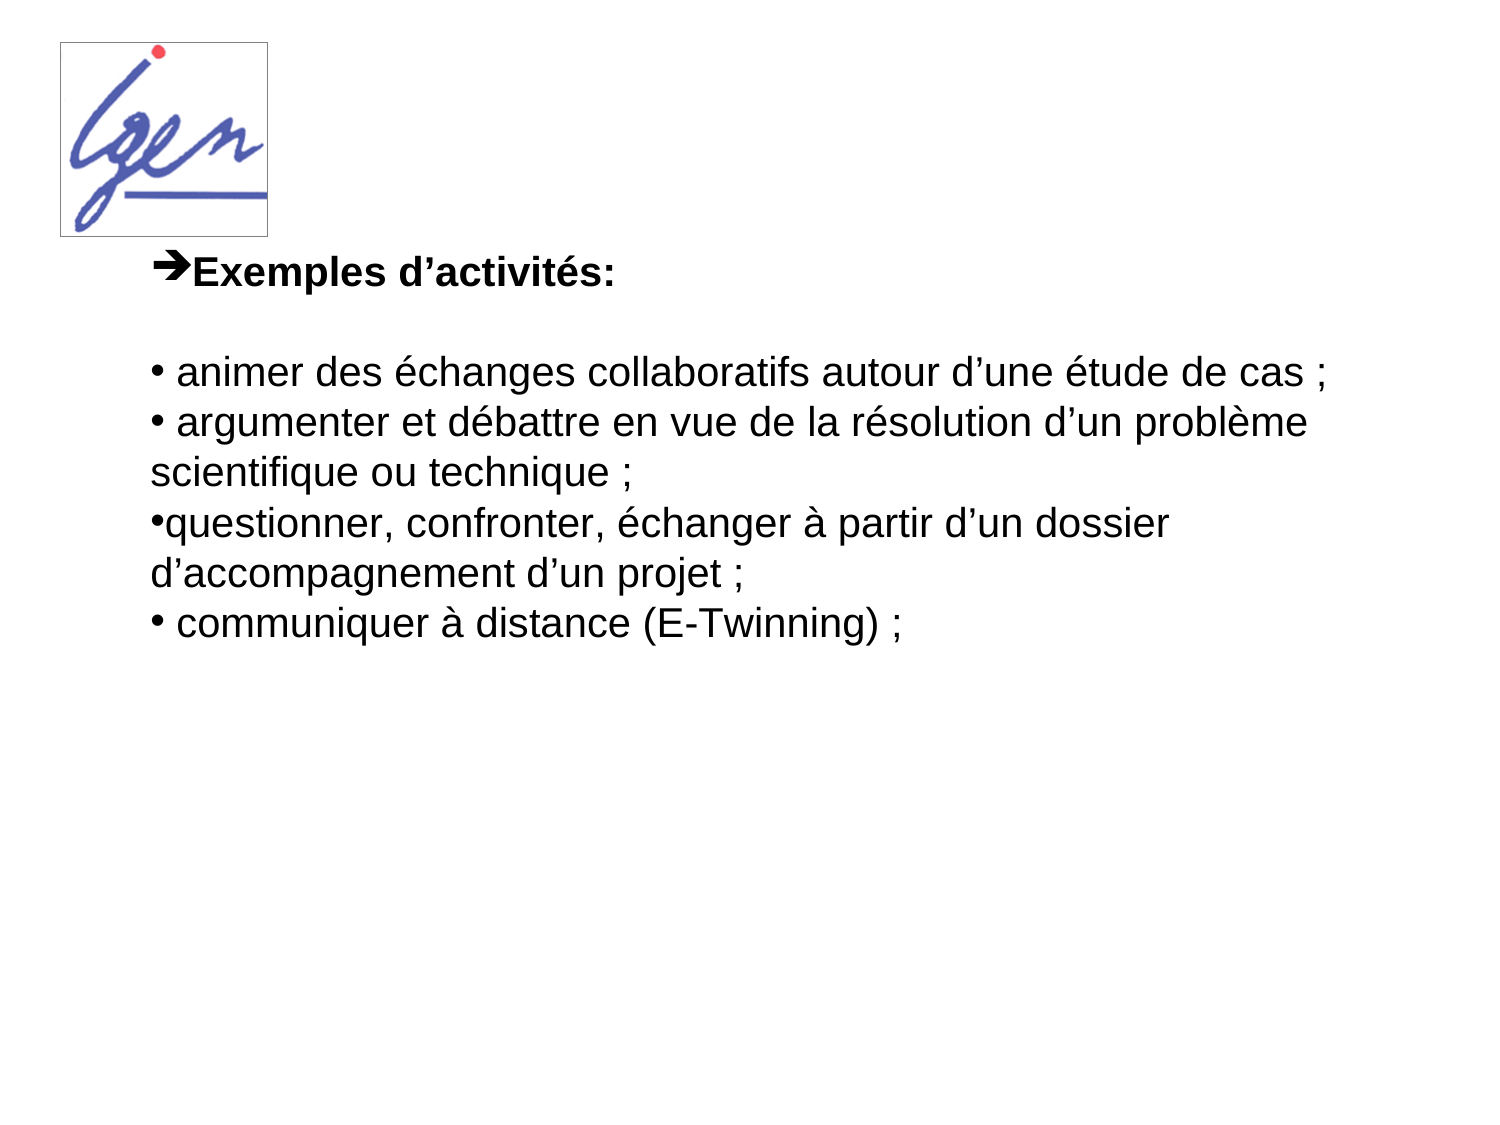

Exemples d’activités:
 animer des échanges collaboratifs autour d’une étude de cas ;
 argumenter et débattre en vue de la résolution d’un problème scientifique ou technique ;
questionner, confronter, échanger à partir d’un dossier d’accompagnement d’un projet ;
 communiquer à distance (E-Twinning) ;